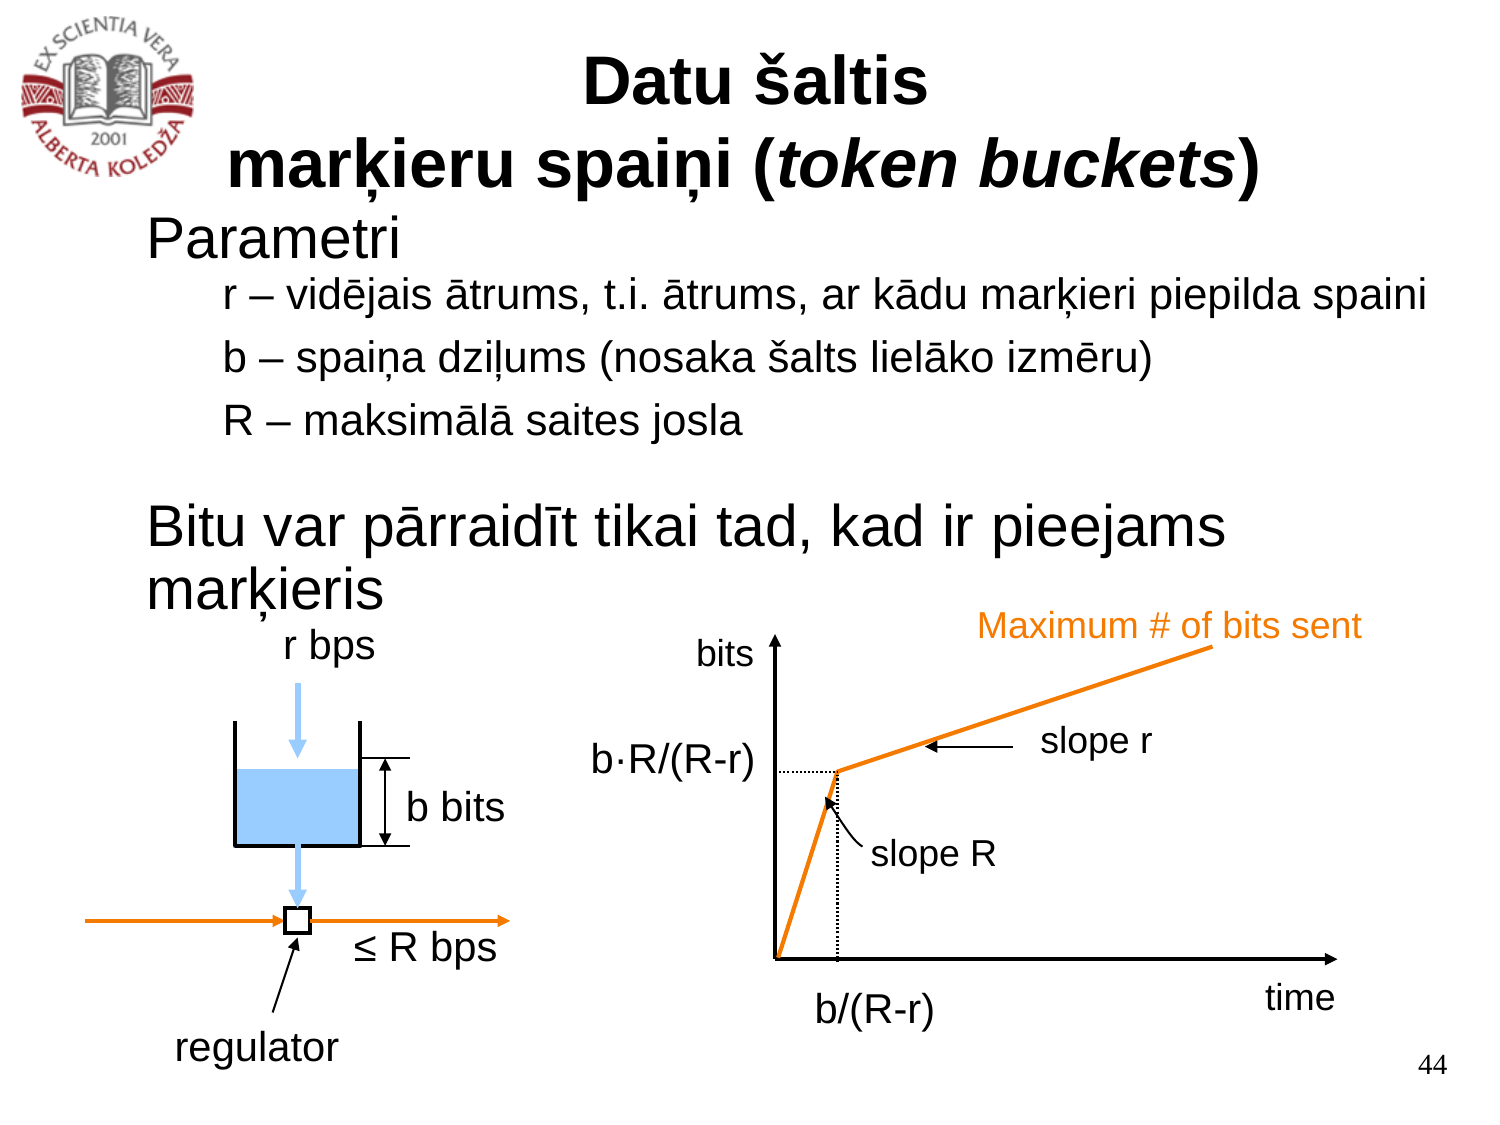

# Datu šaltis marķieru spaiņi (token buckets)
Parametri
r – vidējais ātrums, t.i. ātrums, ar kādu marķieri piepilda spaini
b – spaiņa dziļums (nosaka šalts lielāko izmēru)
R – maksimālā saites josla
Bitu var pārraidīt tikai tad, kad ir pieejams marķieris
Maximum # of bits sent
bits
slope r
b·R/(R-r)
slope R
time
b/(R-r)
r bps
b bits
 ≤ R bps
regulator